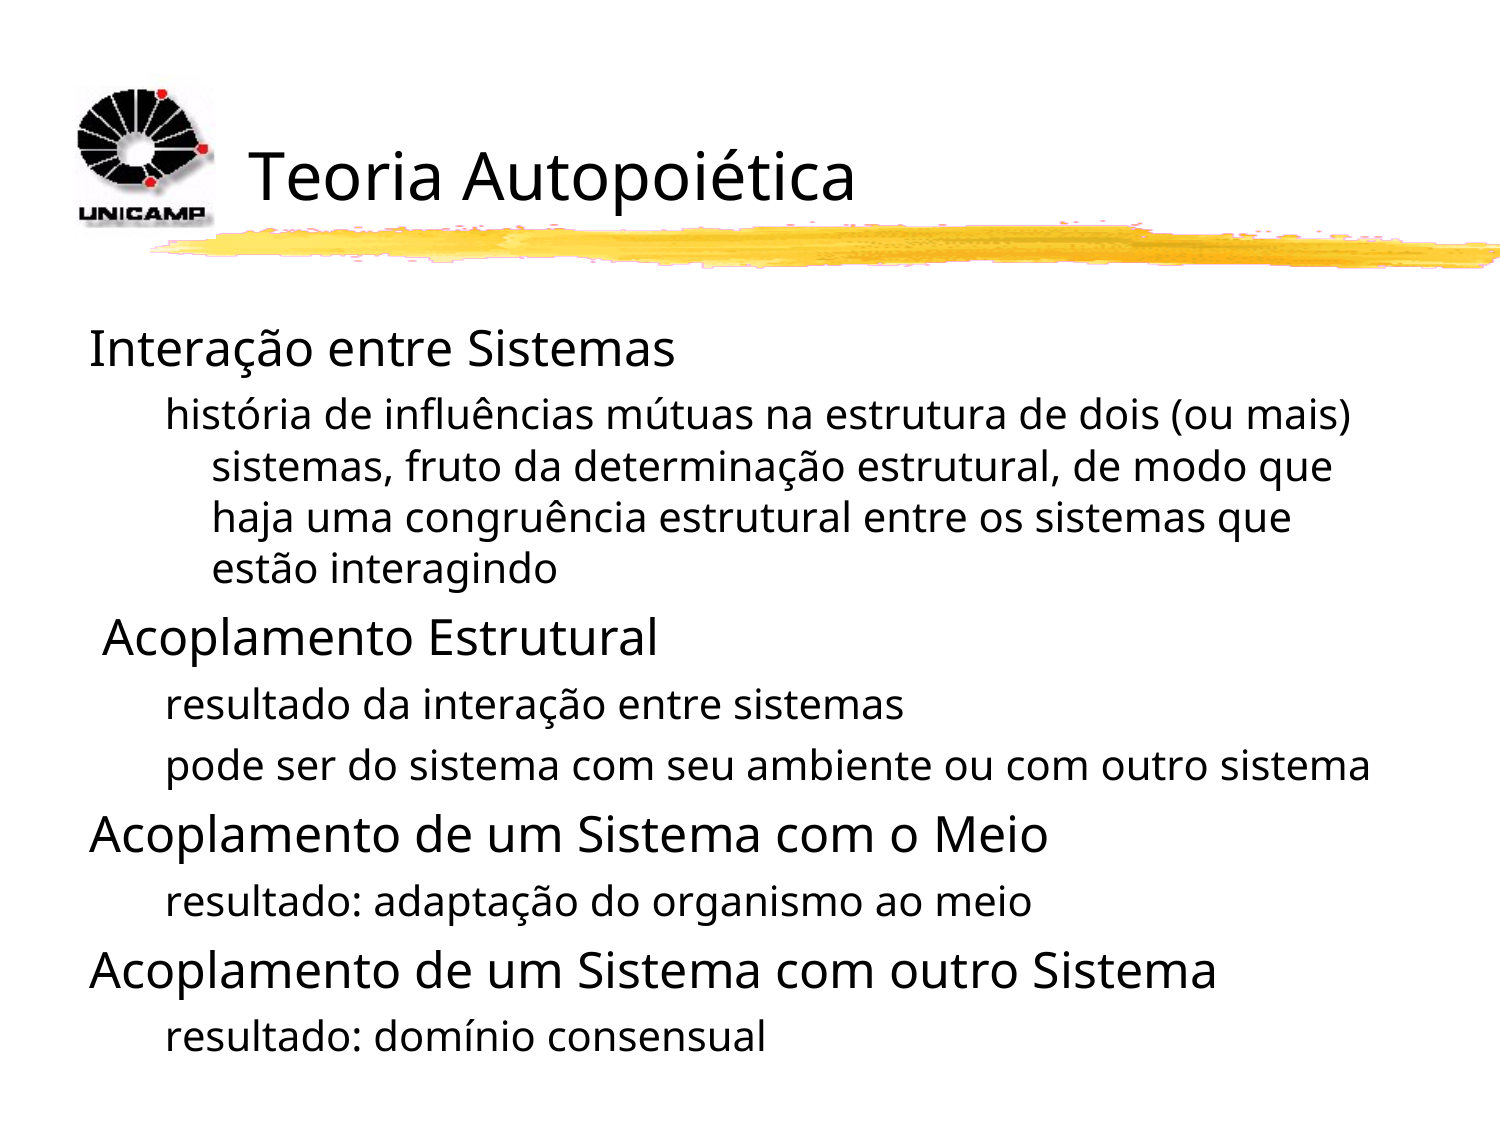

# Teoria Autopoiética
Interação entre Sistemas
história de influências mútuas na estrutura de dois (ou mais) sistemas, fruto da determinação estrutural, de modo que haja uma congruência estrutural entre os sistemas que estão interagindo
 Acoplamento Estrutural
resultado da interação entre sistemas
pode ser do sistema com seu ambiente ou com outro sistema
Acoplamento de um Sistema com o Meio
resultado: adaptação do organismo ao meio
Acoplamento de um Sistema com outro Sistema
resultado: domínio consensual